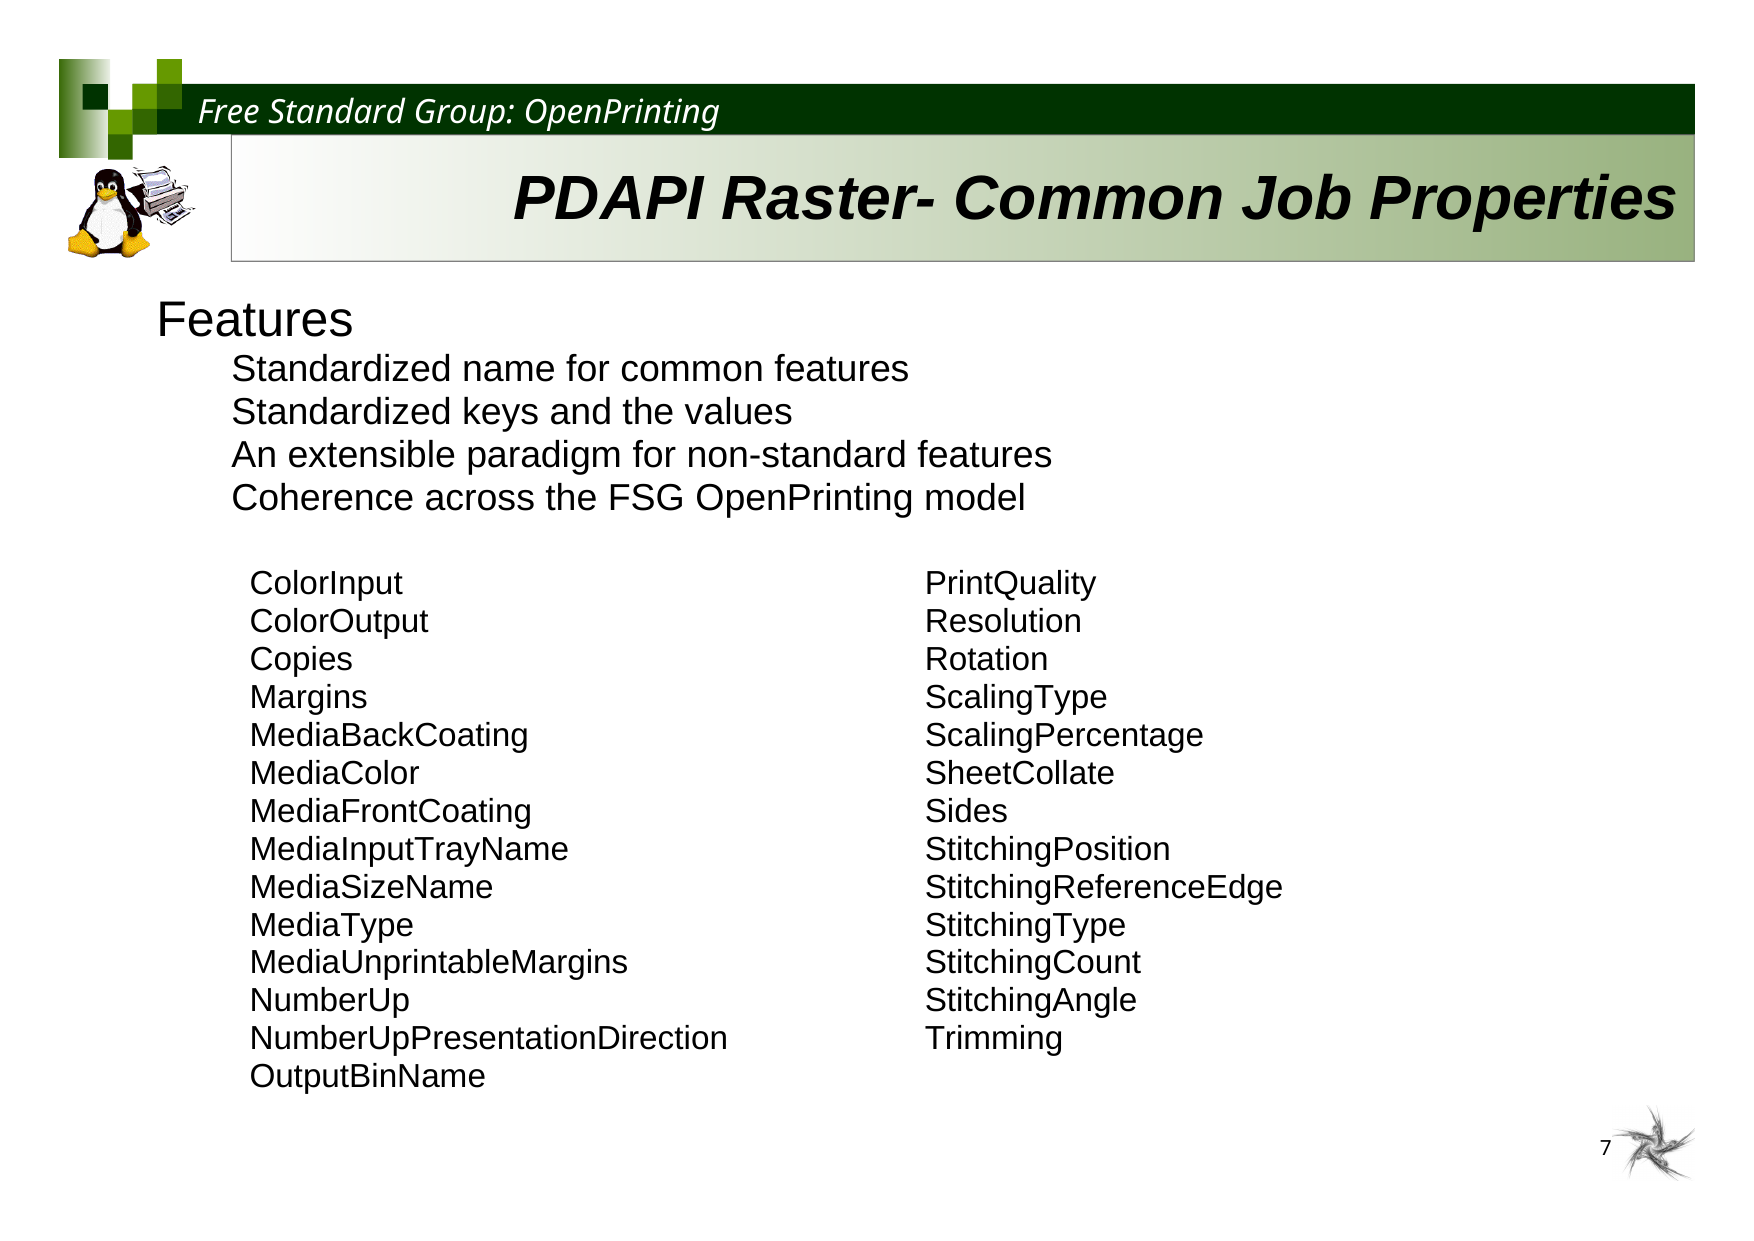

# PDAPI Raster- Common Job Properties
Features
Standardized name for common features
Standardized keys and the values
An extensible paradigm for non-standard features
Coherence across the FSG OpenPrinting model
ColorInput
ColorOutput
Copies
Margins
MediaBackCoating
MediaColor
MediaFrontCoating
MediaInputTrayName
MediaSizeName
MediaType
MediaUnprintableMargins
NumberUp
NumberUpPresentationDirection
OutputBinName
PrintQuality
Resolution
Rotation
ScalingType
ScalingPercentage
SheetCollate
Sides
StitchingPosition
StitchingReferenceEdge
StitchingType
StitchingCount
StitchingAngle
Trimming
7
17 June 2003